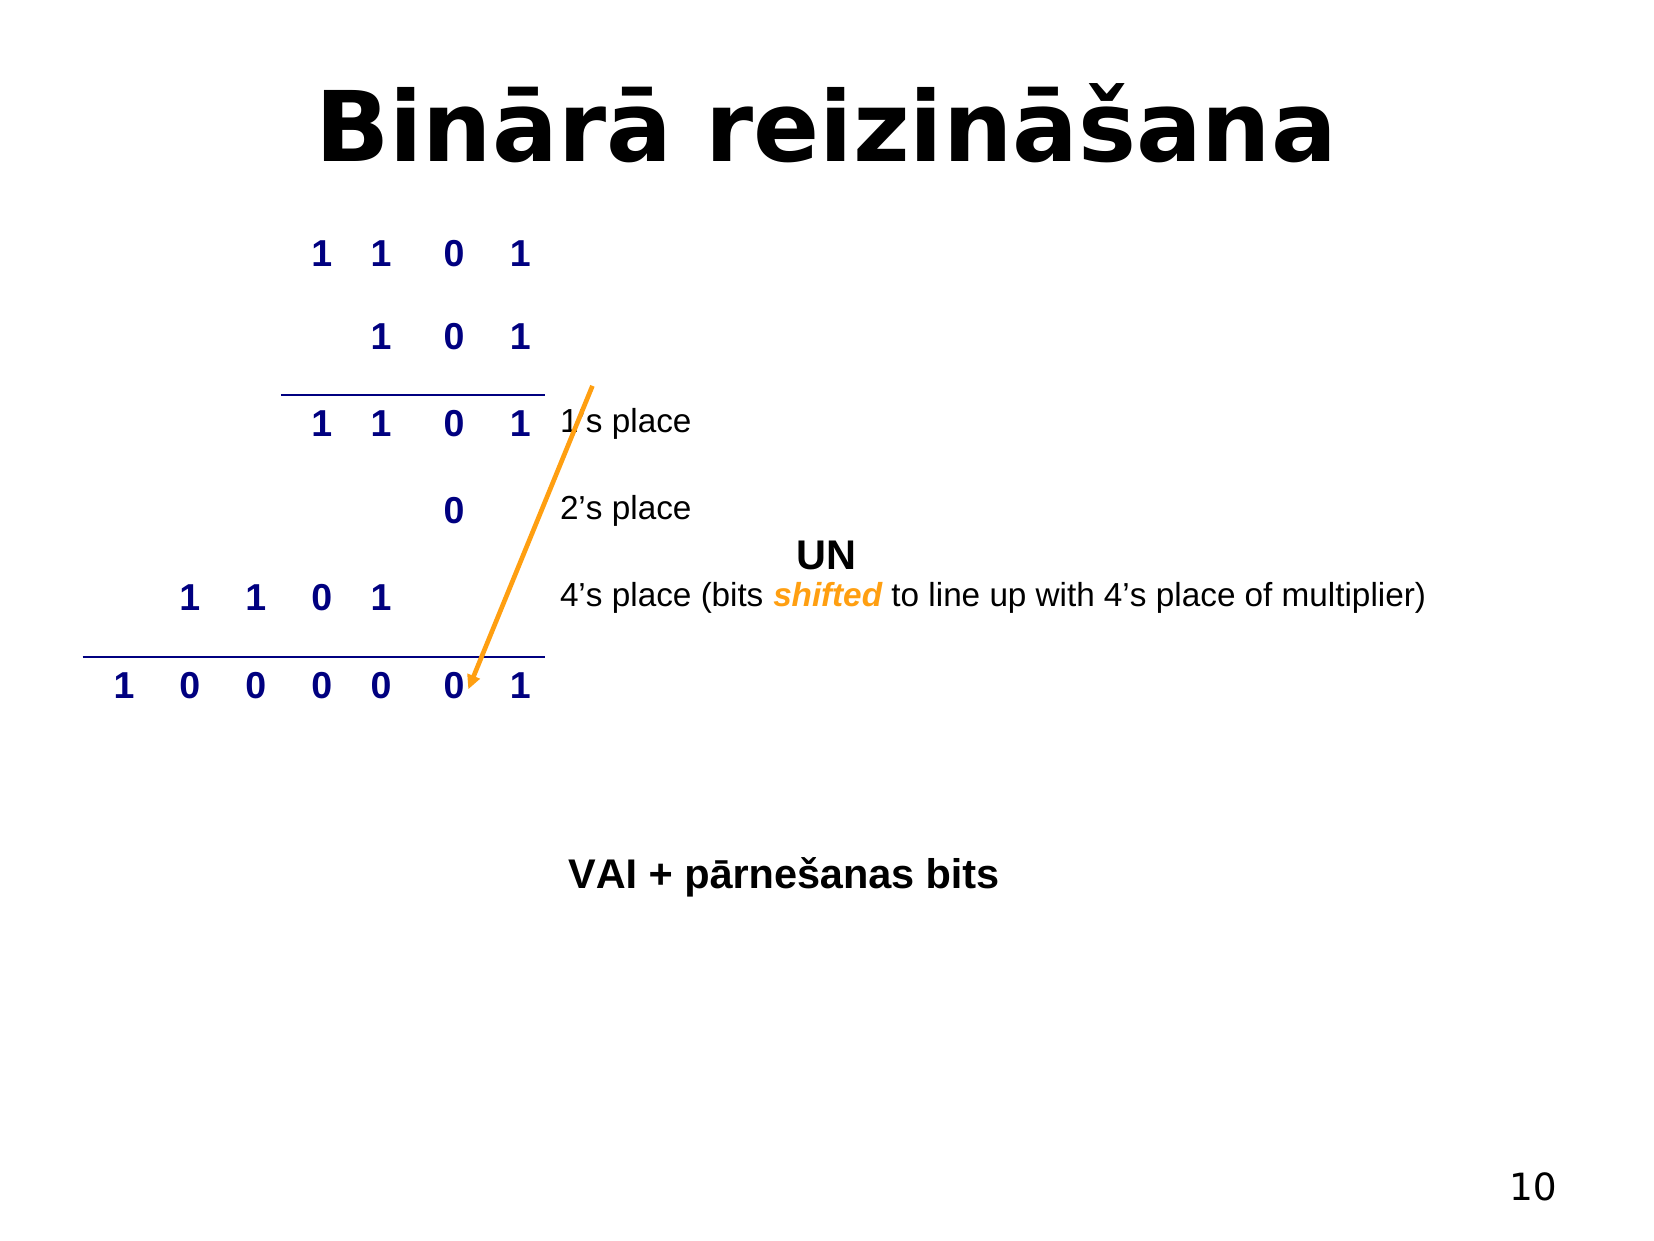

# Binārā reizināšana
| | | | 1 | 1 | 0 | 1 | |
| --- | --- | --- | --- | --- | --- | --- | --- |
| | | | | 1 | 0 | 1 | |
| | | | 1 | 1 | 0 | 1 | 1’s place |
| | | | | | 0 | | 2’s place |
| | 1 | 1 | 0 | 1 | | | 4’s place (bits shifted to line up with 4’s place of multiplier) |
| 1 | 0 | 0 | 0 | 0 | 0 | 1 | |
UN
VAI + pārnešanas bits